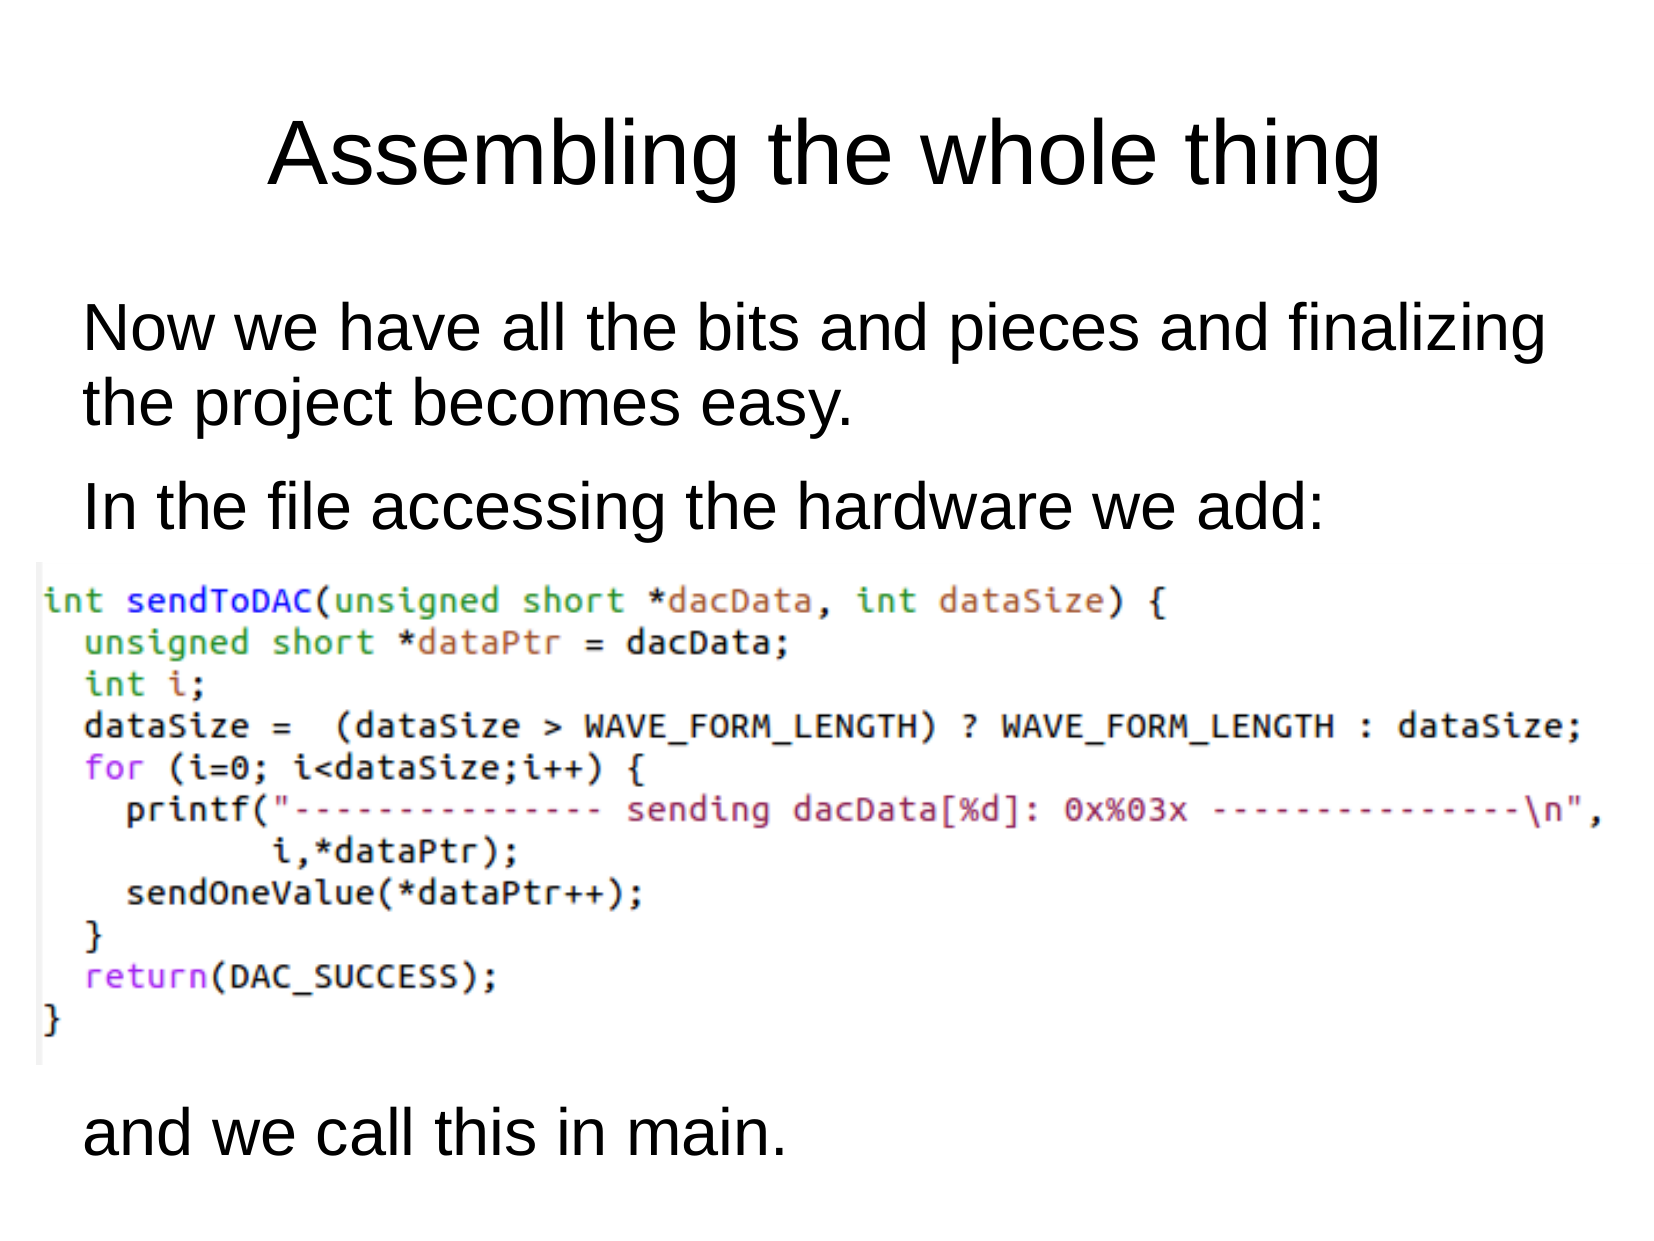

# Assembling the whole thing
Now we have all the bits and pieces and finalizing the project becomes easy.
In the file accessing the hardware we add:
and we call this in main.